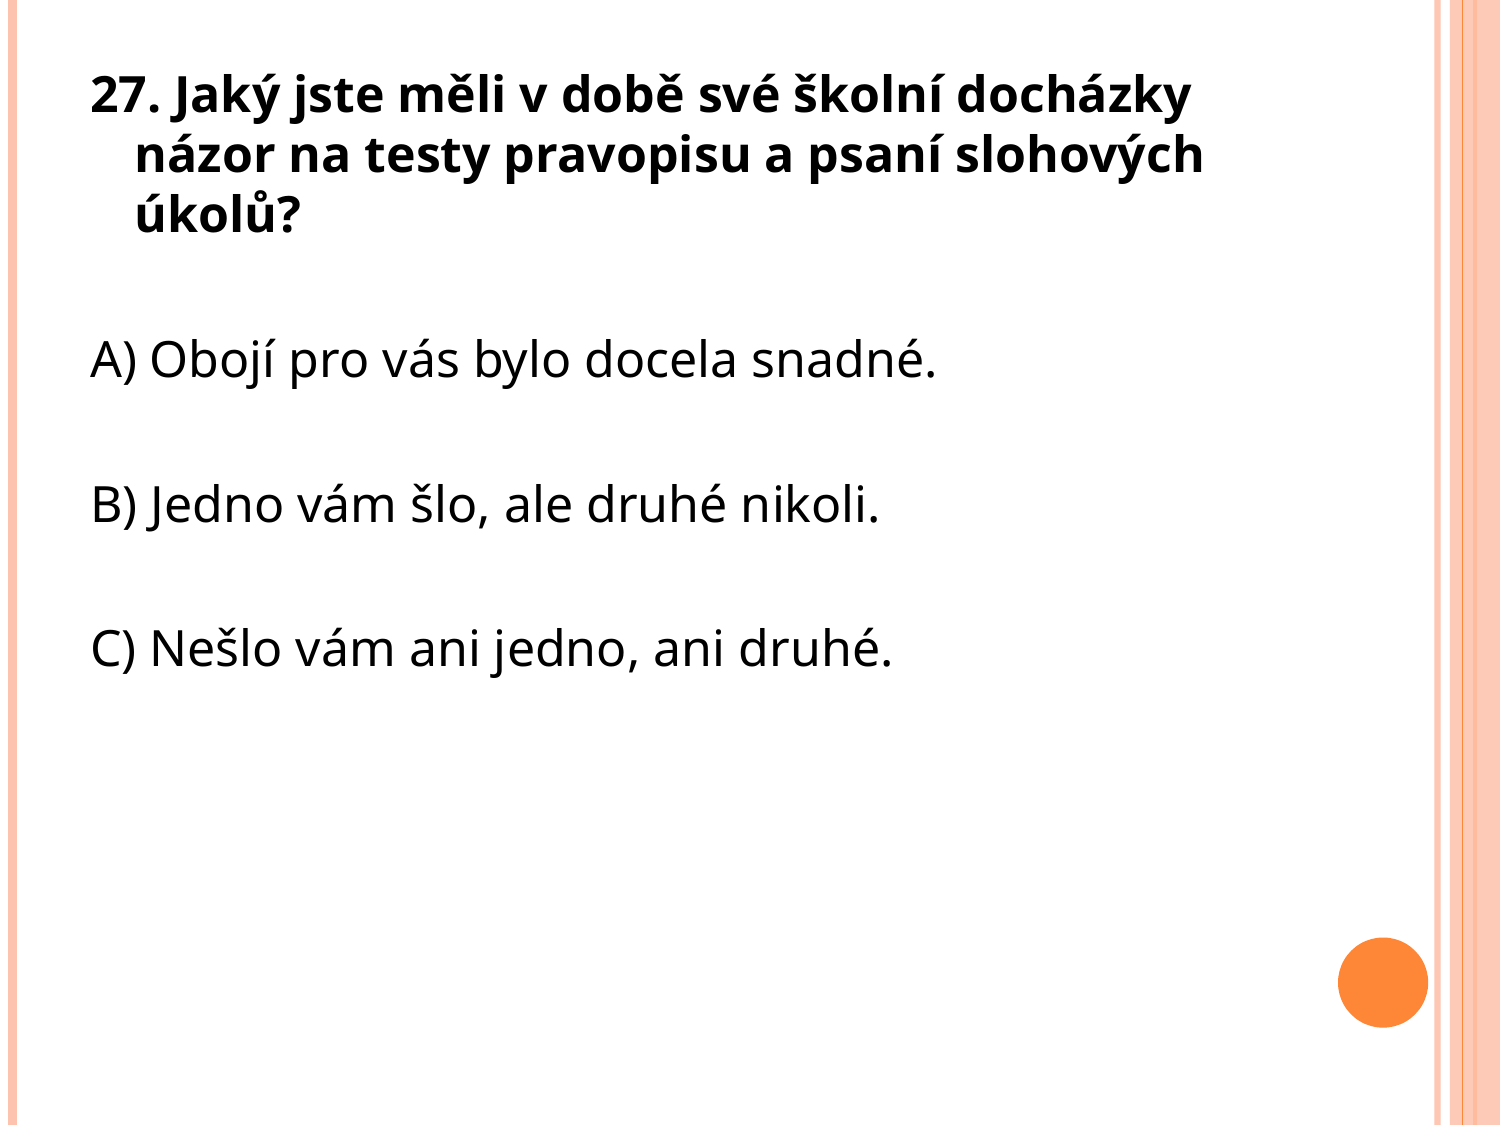

#
27. Jaký jste měli v době své školní docházky názor na testy pravopisu a psaní slohových úkolů?
A) Obojí pro vás bylo docela snadné.
B) Jedno vám šlo, ale druhé nikoli.
C) Nešlo vám ani jedno, ani druhé.